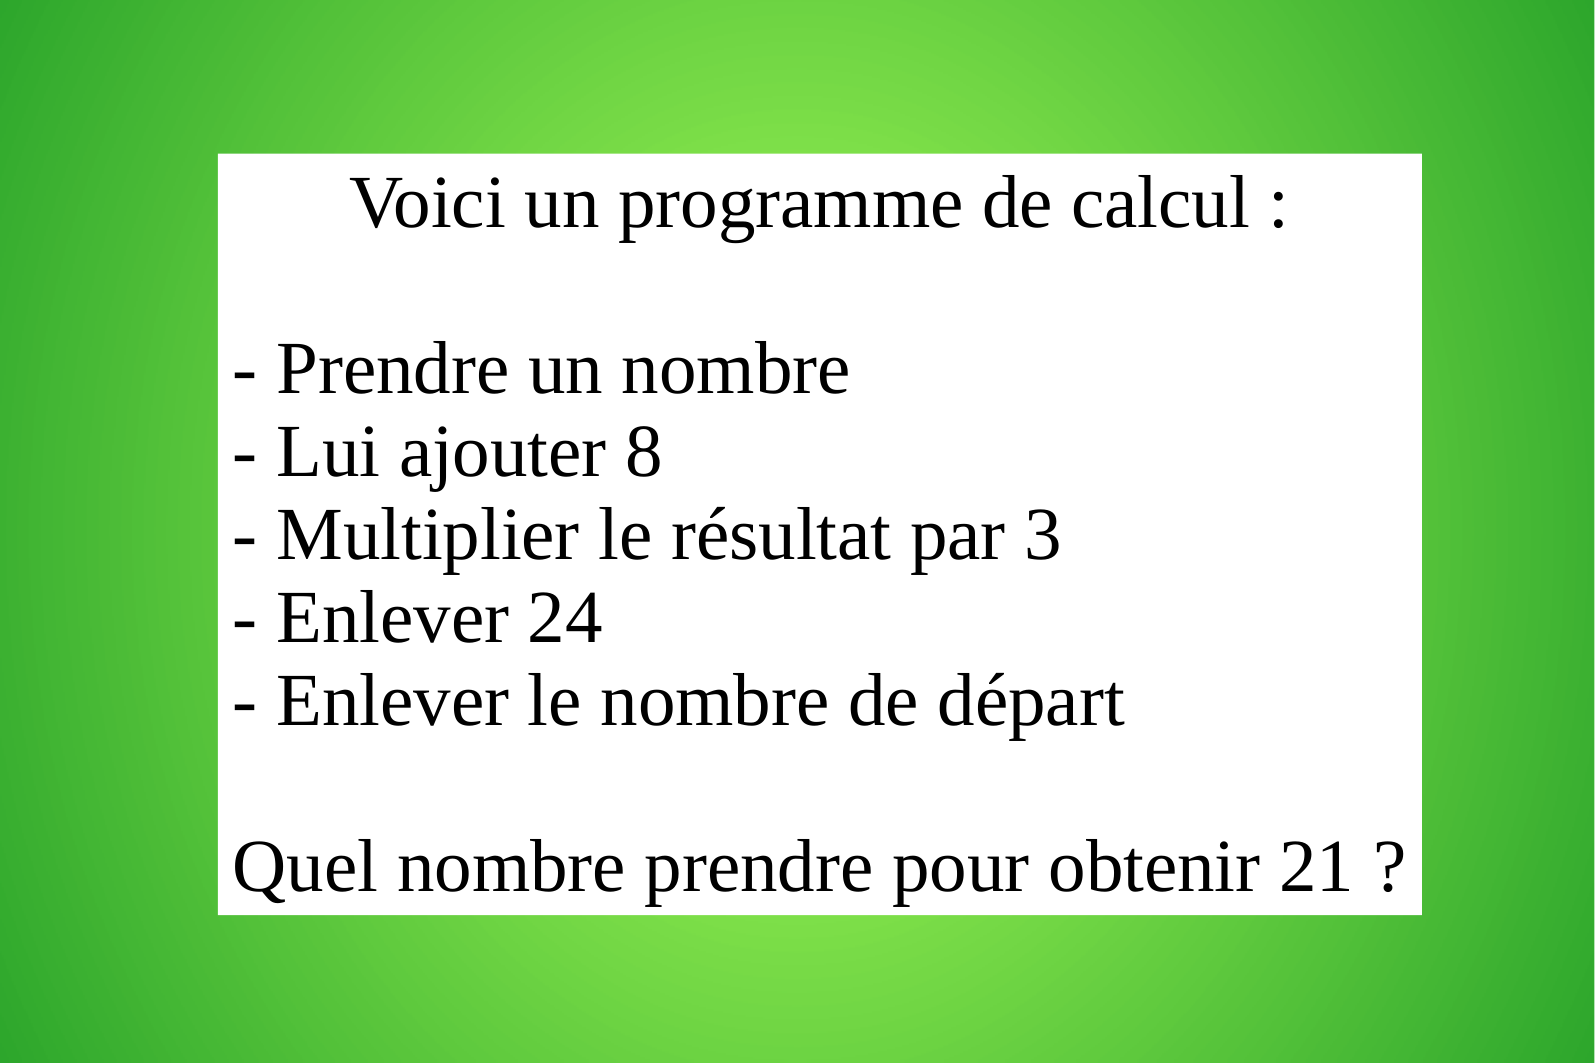

Voici un programme de calcul :
- Prendre un nombre
- Lui ajouter 8
- Multiplier le résultat par 3
- Enlever 24
- Enlever le nombre de départ
Quel nombre prendre pour obtenir 21 ?